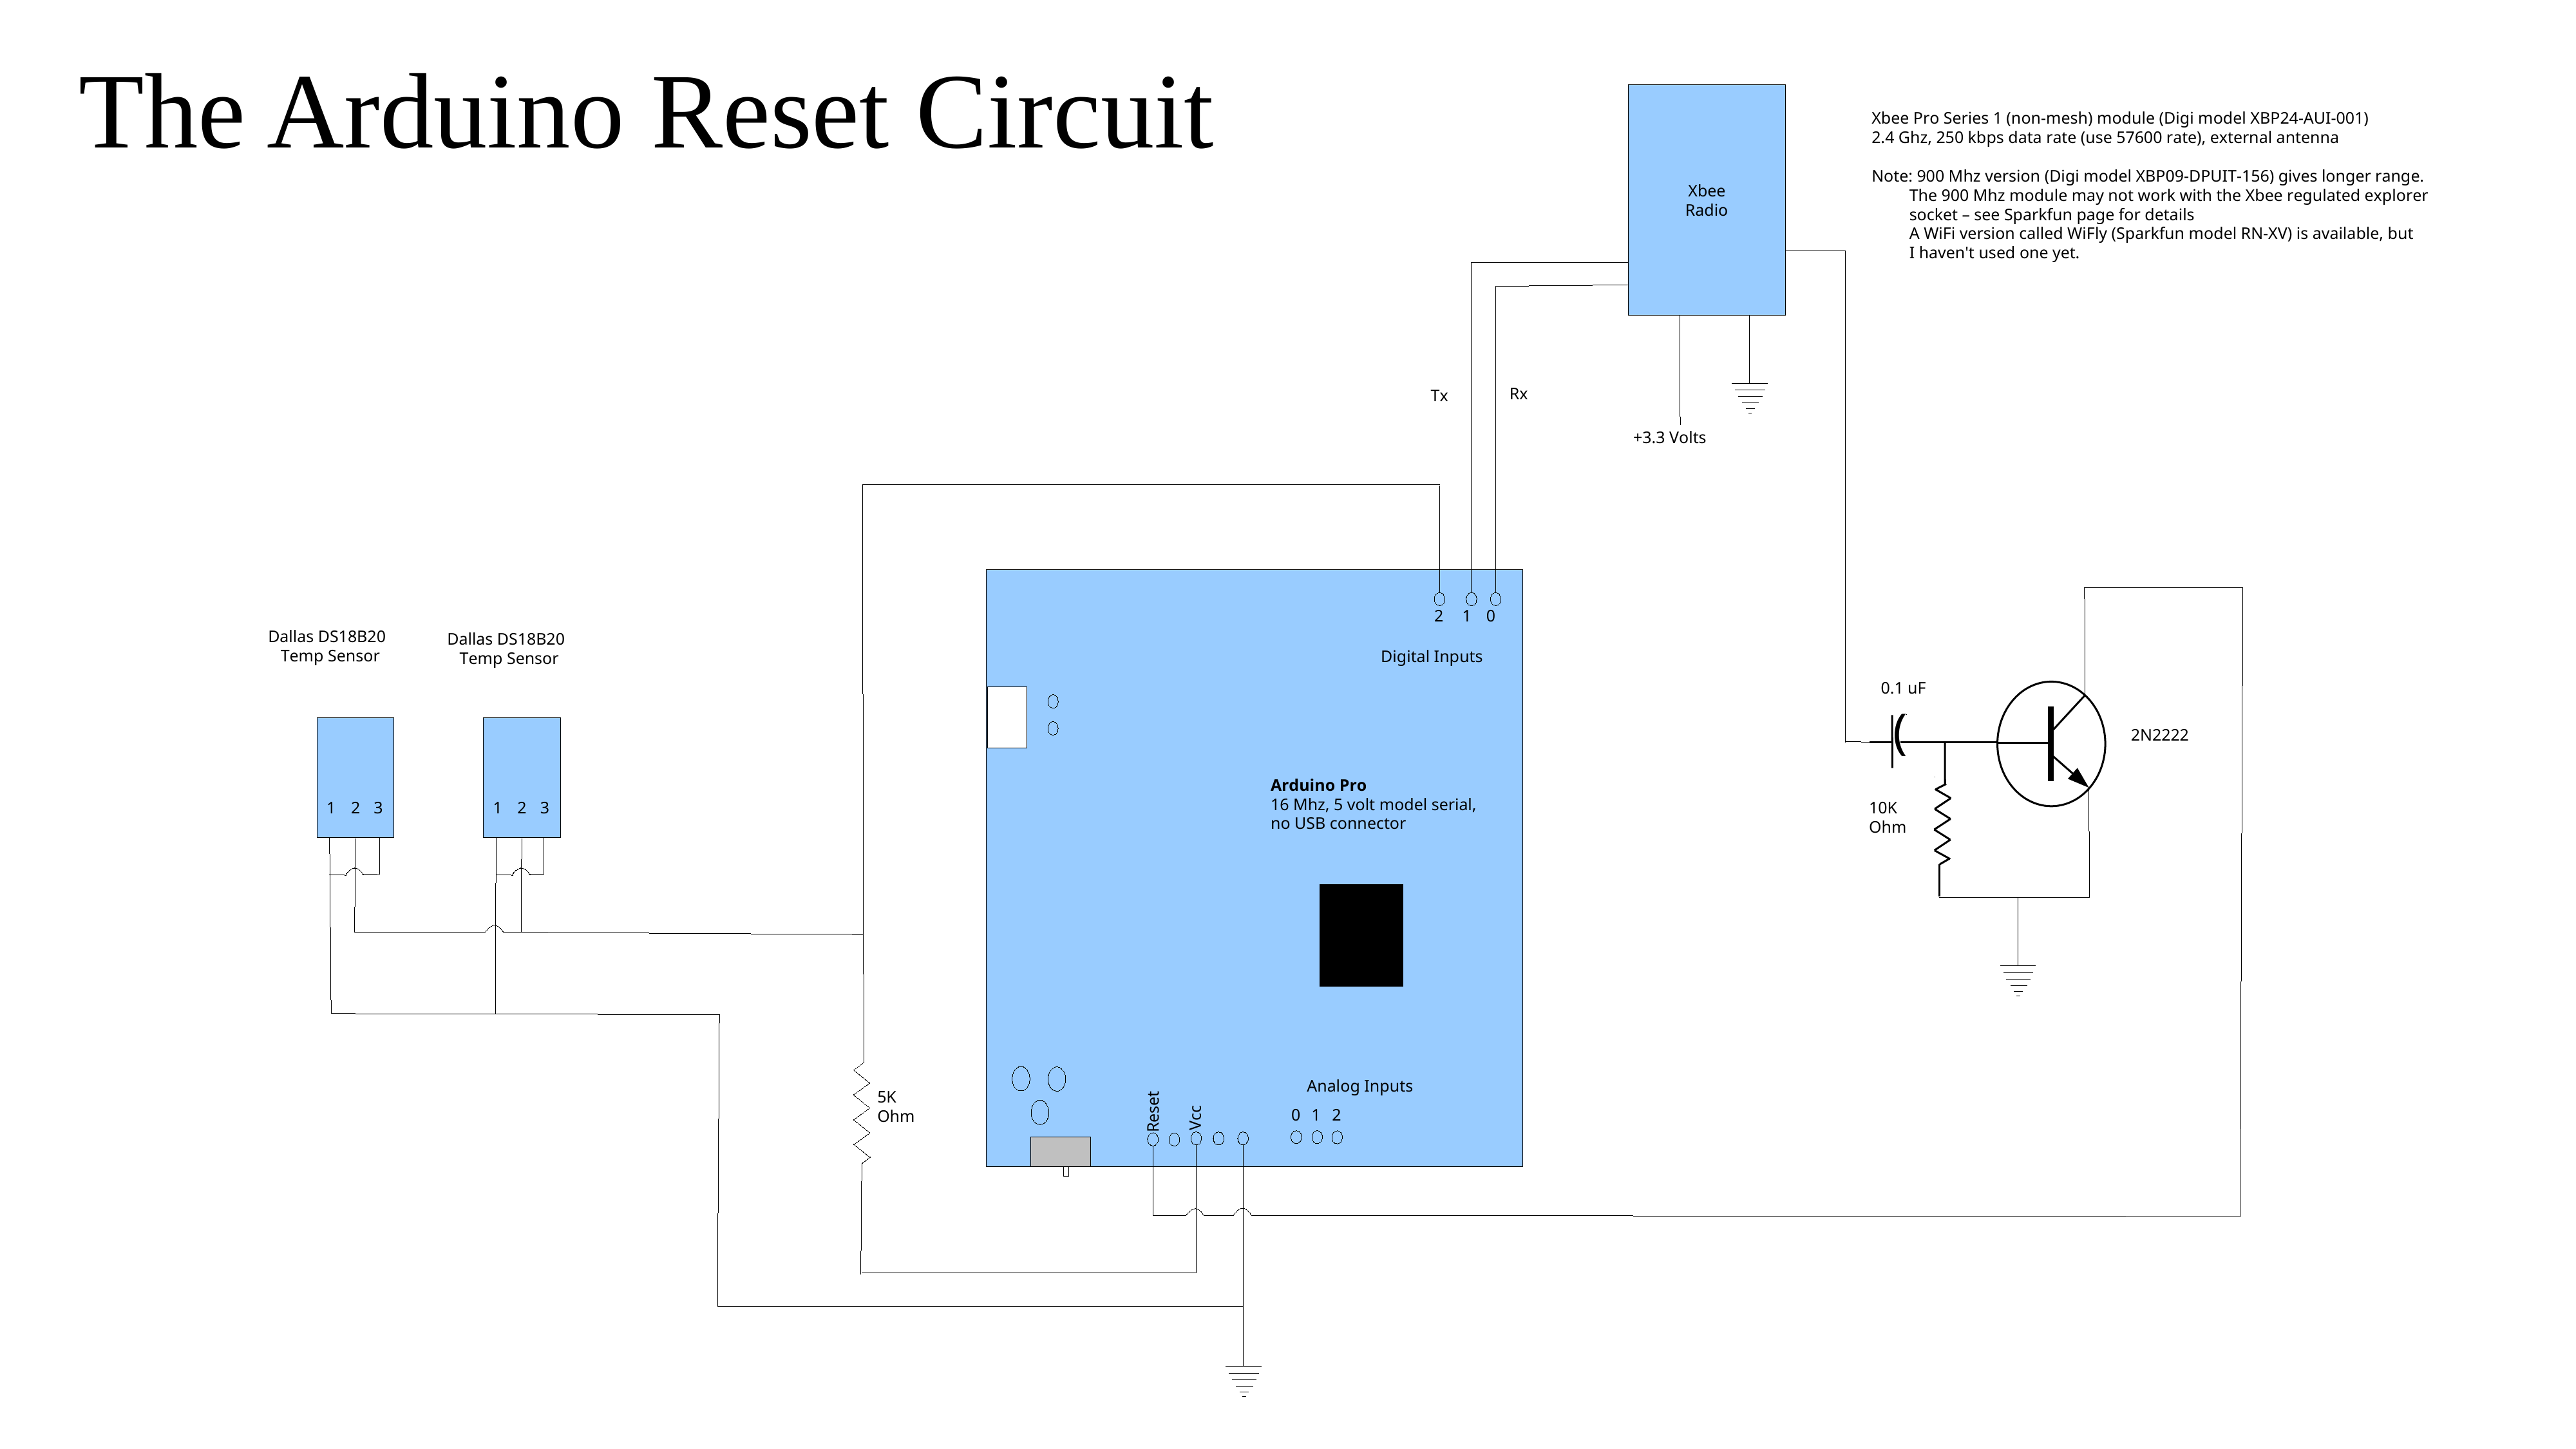

# The Arduino Reset Circuit
Xbee
Radio
Xbee Pro Series 1 (non-mesh) module (Digi model XBP24-AUI-001)
2.4 Ghz, 250 kbps data rate (use 57600 rate), external antenna
Note: 900 Mhz version (Digi model XBP09-DPUIT-156) gives longer range.
 The 900 Mhz module may not work with the Xbee regulated explorer
 socket – see Sparkfun page for details
 A WiFi version called WiFly (Sparkfun model RN-XV) is available, but
 I haven't used one yet.
Rx
Tx
+3.3 Volts
2
1
0
Dallas DS18B20
 Temp Sensor
Dallas DS18B20
 Temp Sensor
Digital Inputs
0.1 uF
(
2N2222
Arduino Pro
16 Mhz, 5 volt model serial,
no USB connector
10K
Ohm
1
1
2
3
2
3
Reset
Vcc
Analog Inputs
5K
Ohm
0
1
2